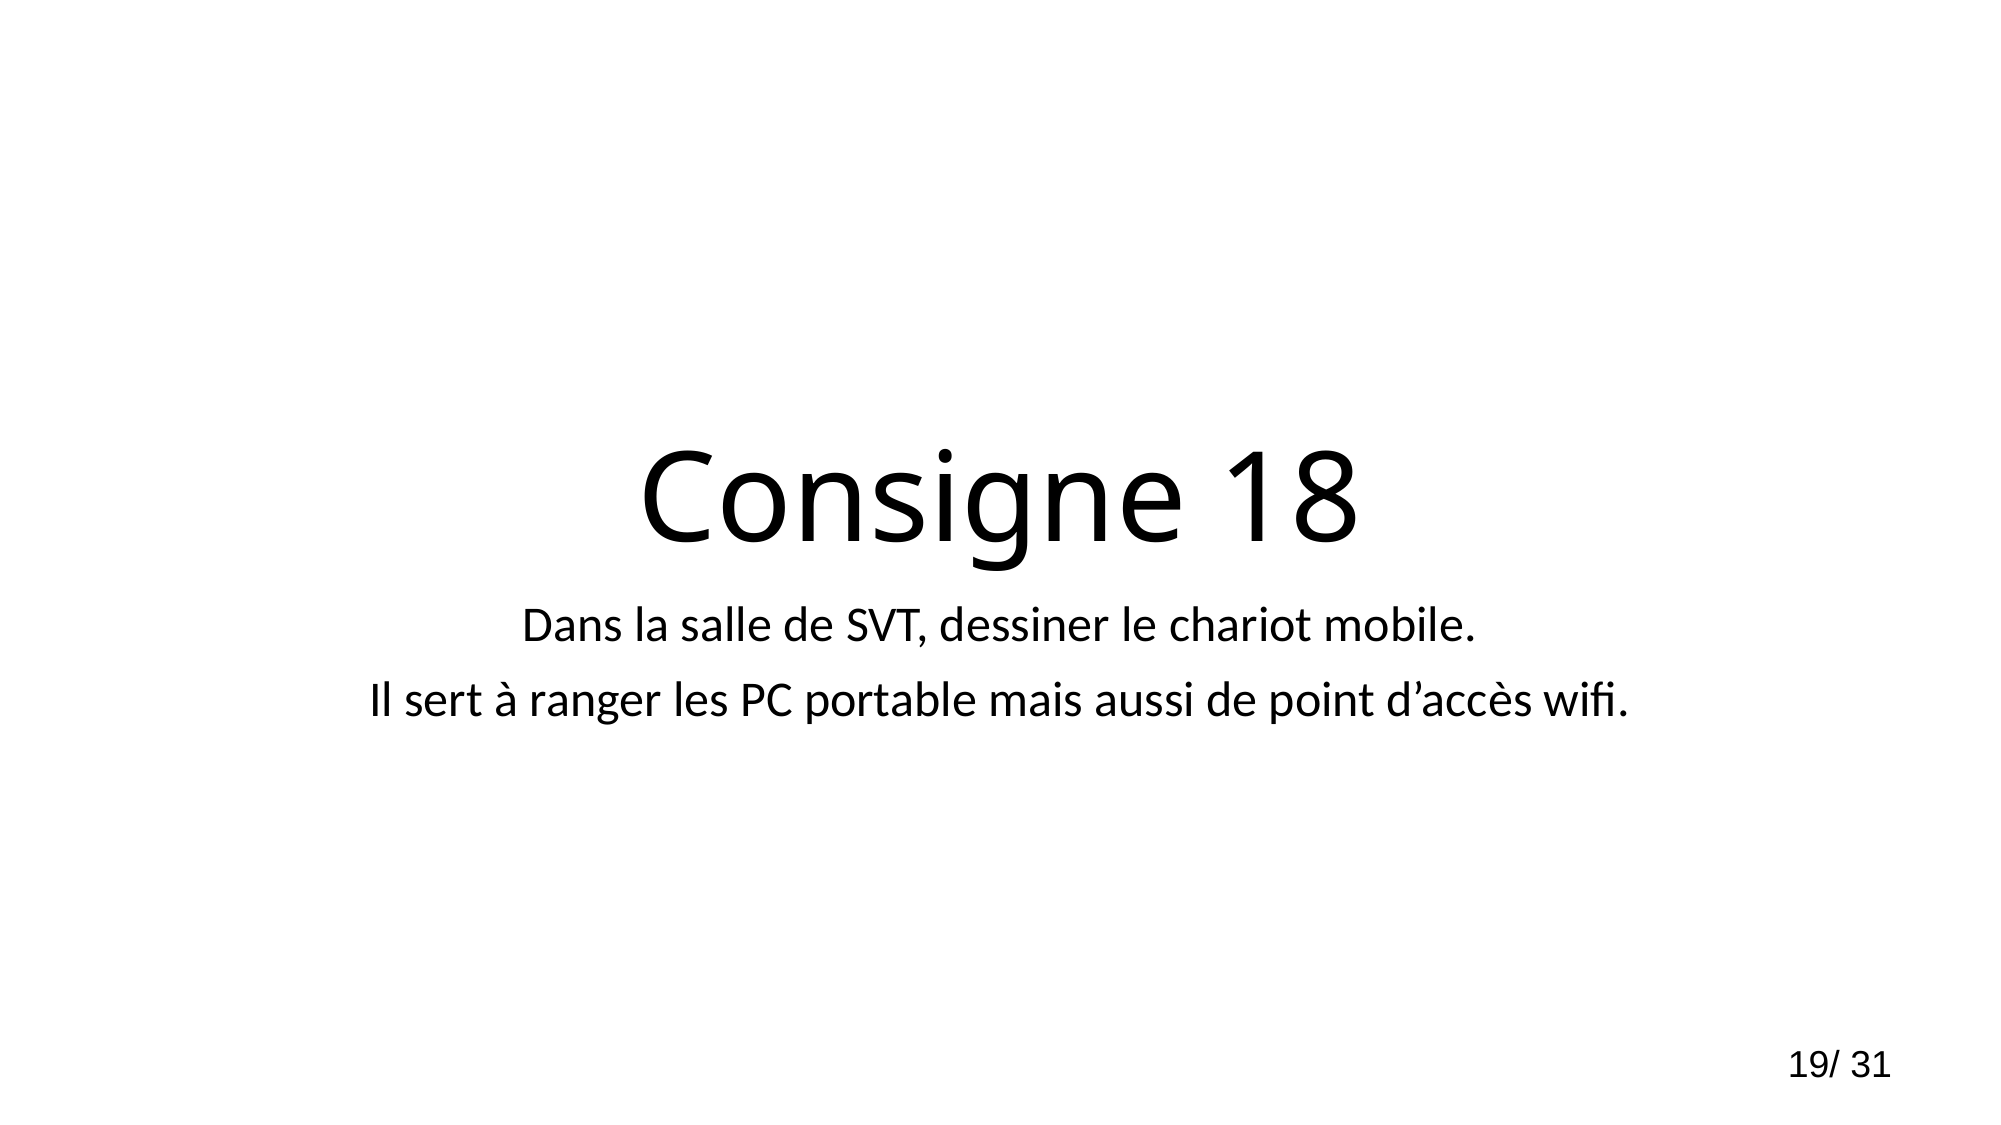

# Consigne 18
Dans la salle de SVT, dessiner le chariot mobile.
Il sert à ranger les PC portable mais aussi de point d’accès wifi.